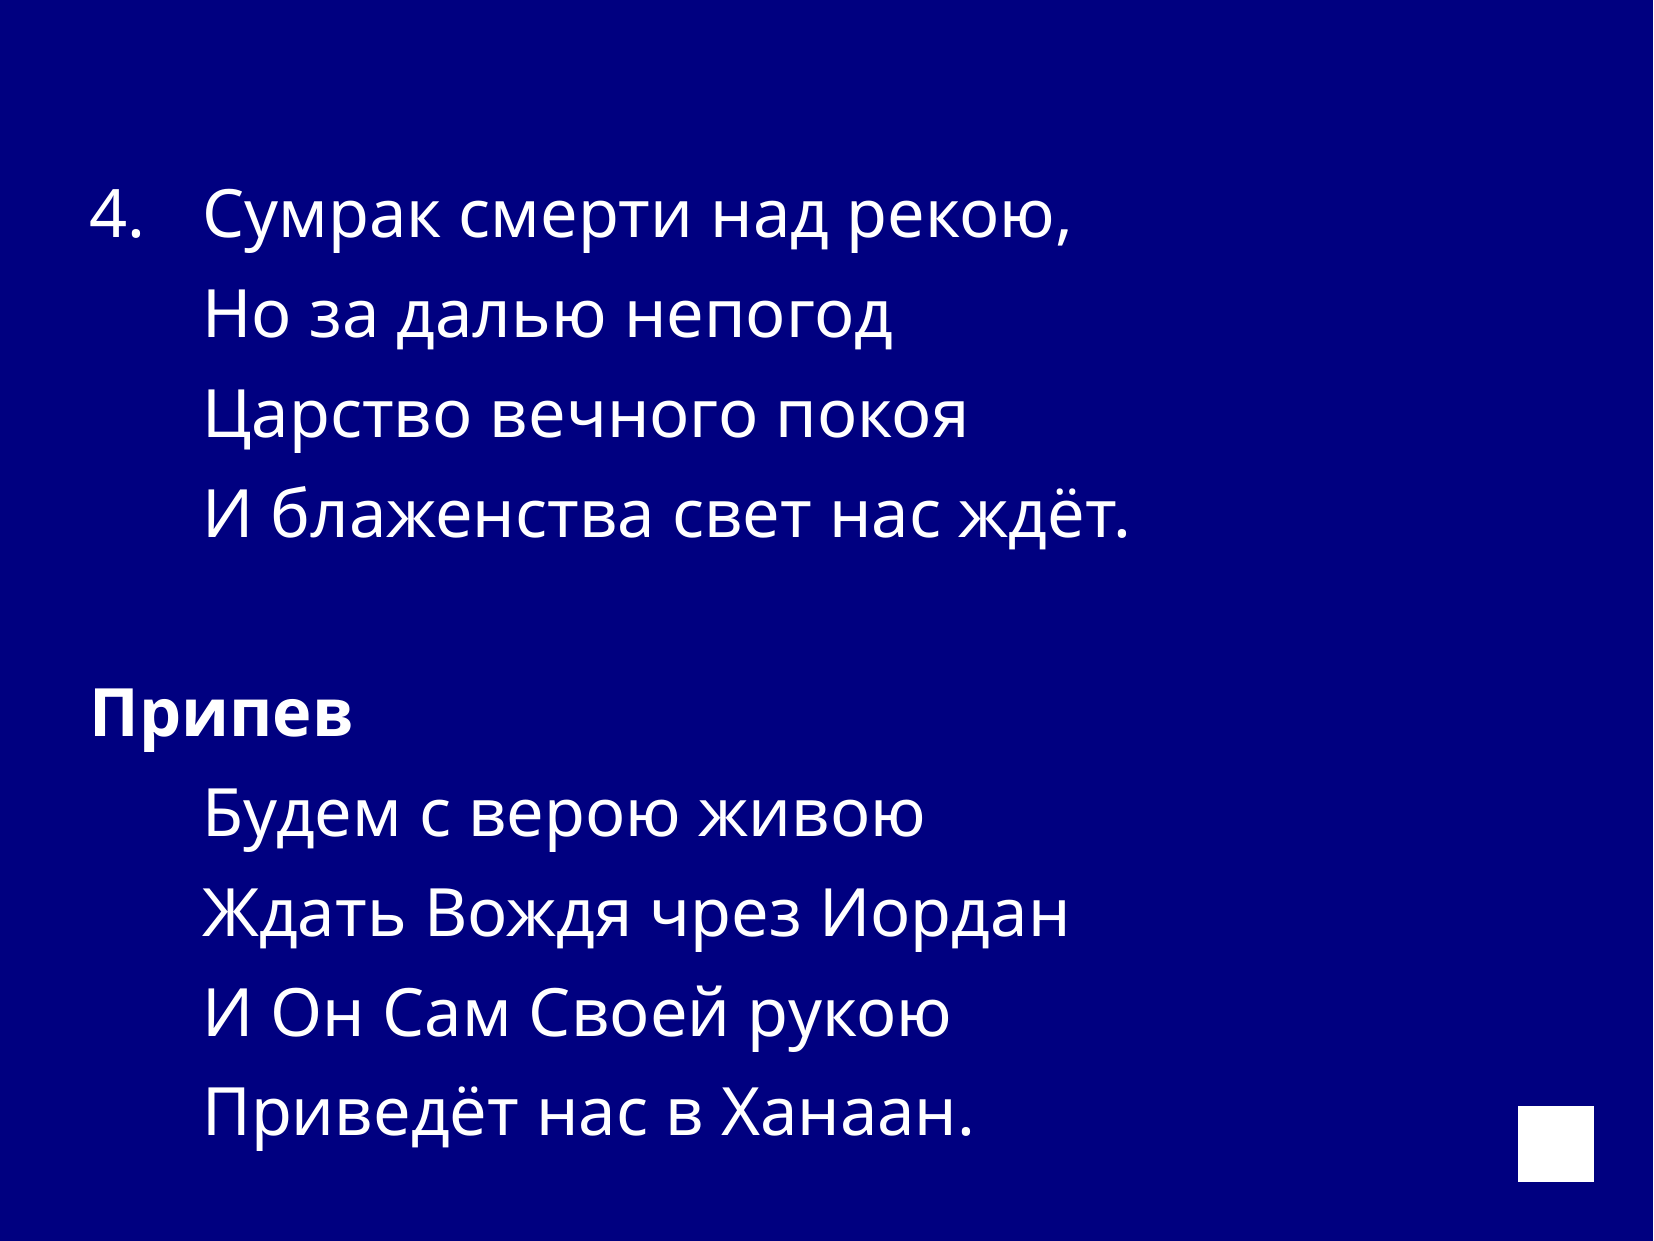

4.	Сумрак смерти над рекою,
	Но за далью непогод
	Царство вечного покоя
	И блаженства свет нас ждёт.
Припев
	Будем с верою живою
	Ждать Вождя чрез Иордан
	И Он Сам Своей рукою
	Приведёт нас в Ханаан.